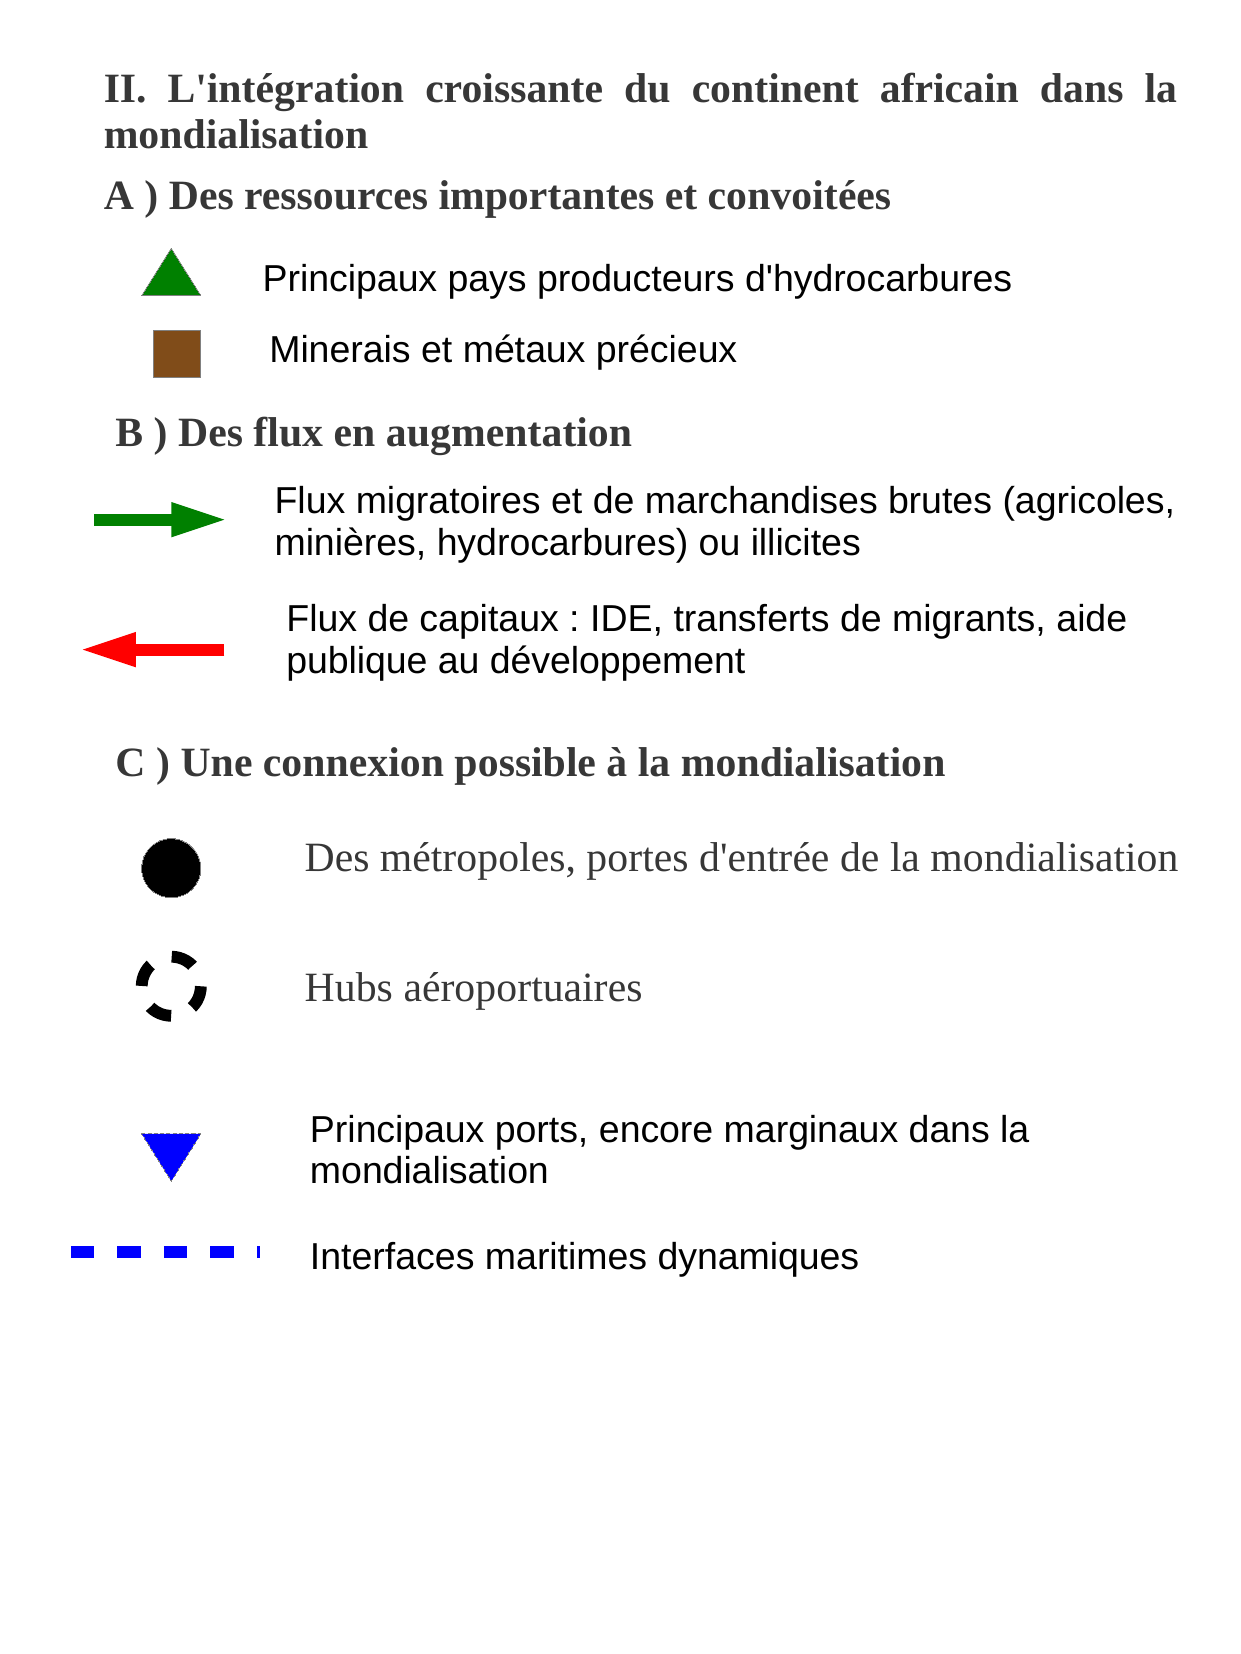

II. L'intégration croissante du continent africain dans la mondialisation
A ) Des ressources importantes et convoitées
Principaux pays producteurs d'hydrocarbures
Minerais et métaux précieux
B ) Des flux en augmentation
Flux migratoires et de marchandises brutes (agricoles, minières, hydrocarbures) ou illicites
Flux de capitaux : IDE, transferts de migrants, aide publique au développement
C ) Une connexion possible à la mondialisation
Des métropoles, portes d'entrée de la mondialisation
Hubs aéroportuaires
Principaux ports, encore marginaux dans la mondialisation
Interfaces maritimes dynamiques